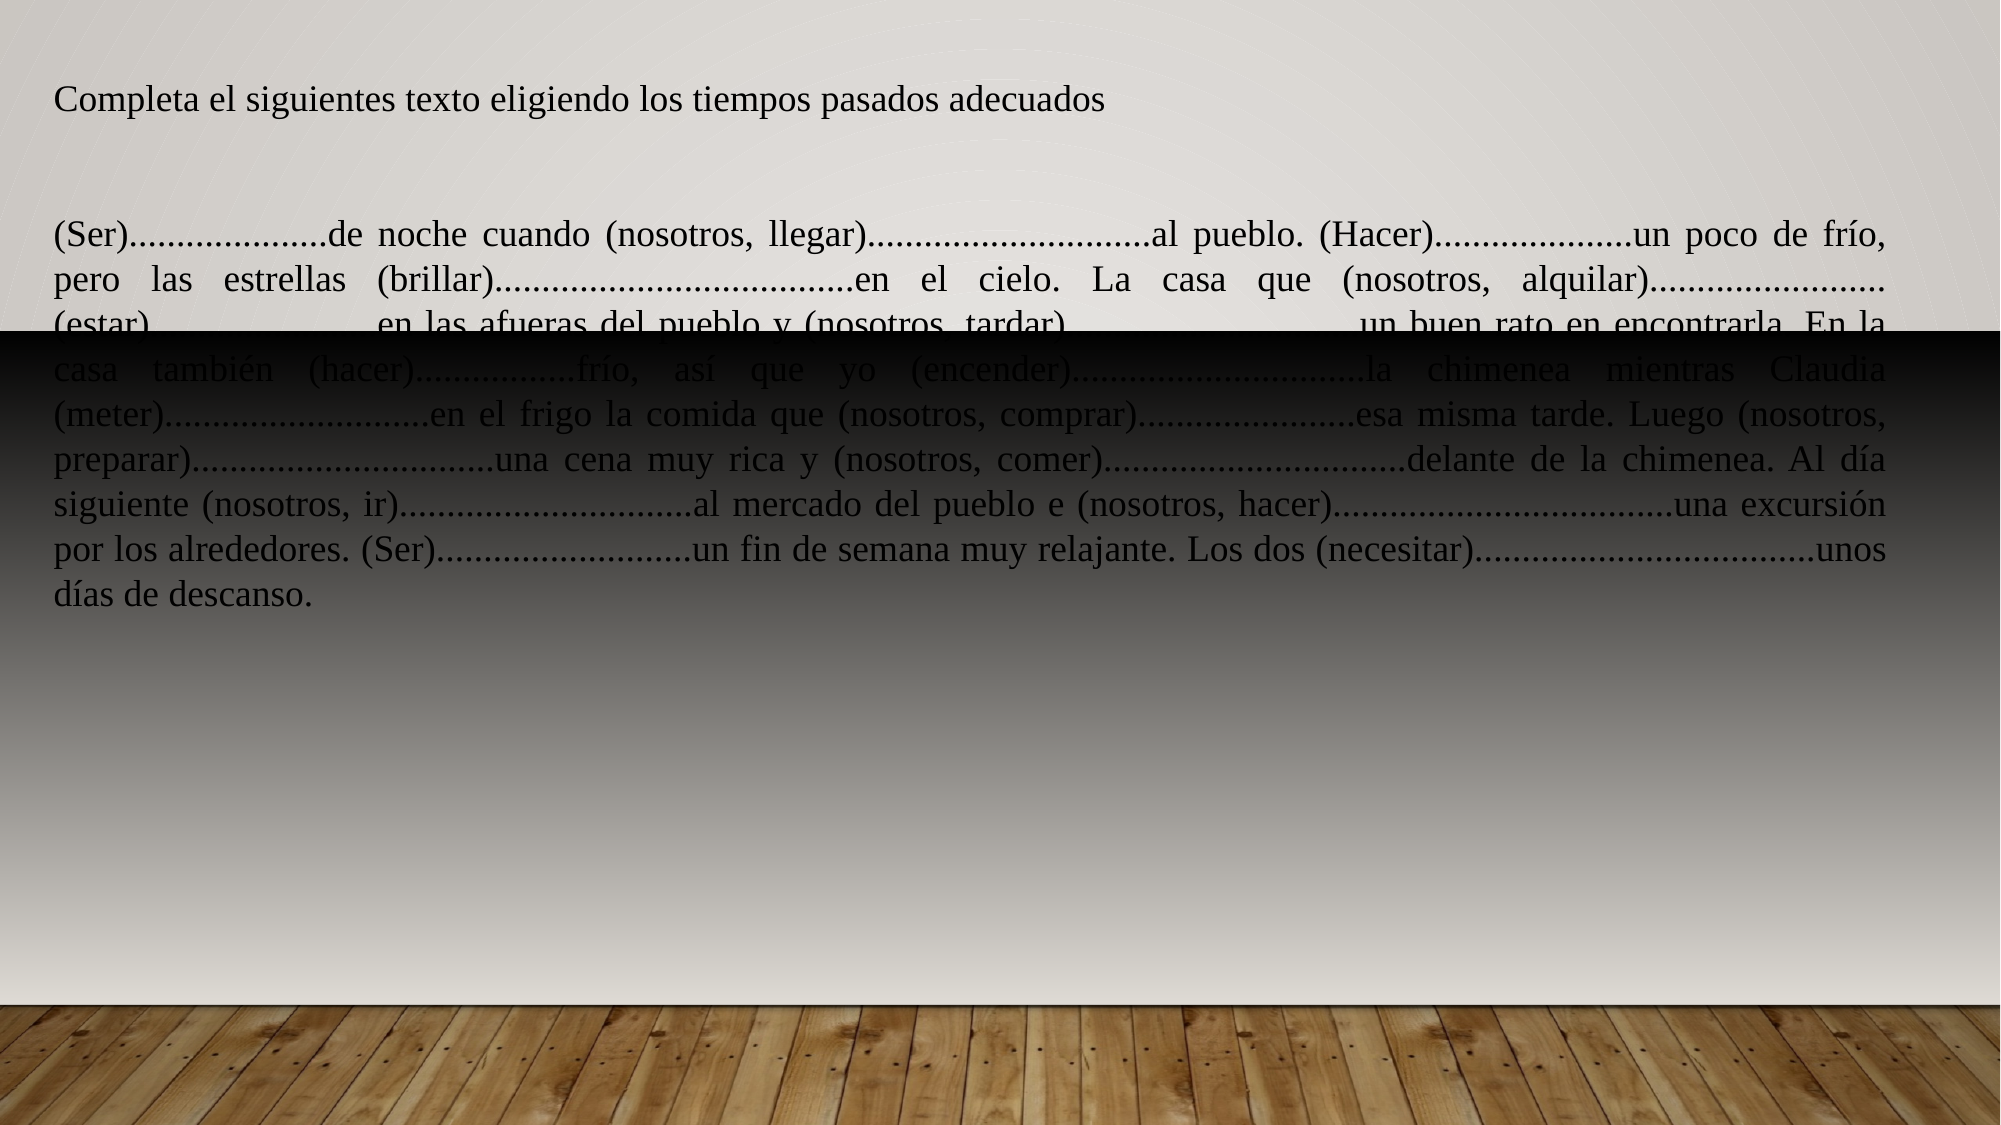

Completa el siguientes texto eligiendo los tiempos pasados adecuados
(Ser).....................de noche cuando (nosotros, llegar)..............................al pueblo. (Hacer).....................un poco de frío, pero las estrellas (brillar)......................................en el cielo. La casa que (nosotros, alquilar).........................(estar)........................en las afueras del pueblo y (nosotros, tardar)...............................un buen rato en encontrarla. En la casa también (hacer).................frío, así que yo (encender)...............................la chimenea mientras Claudia (meter)............................en el frigo la comida que (nosotros, comprar).......................esa misma tarde. Luego (nosotros, preparar)................................una cena muy rica y (nosotros, comer)................................delante de la chimenea. Al día siguiente (nosotros, ir)...............................al mercado del pueblo e (nosotros, hacer)....................................una excursión por los alrededores. (Ser)...........................un fin de semana muy relajante. Los dos (necesitar)....................................unos días de descanso.